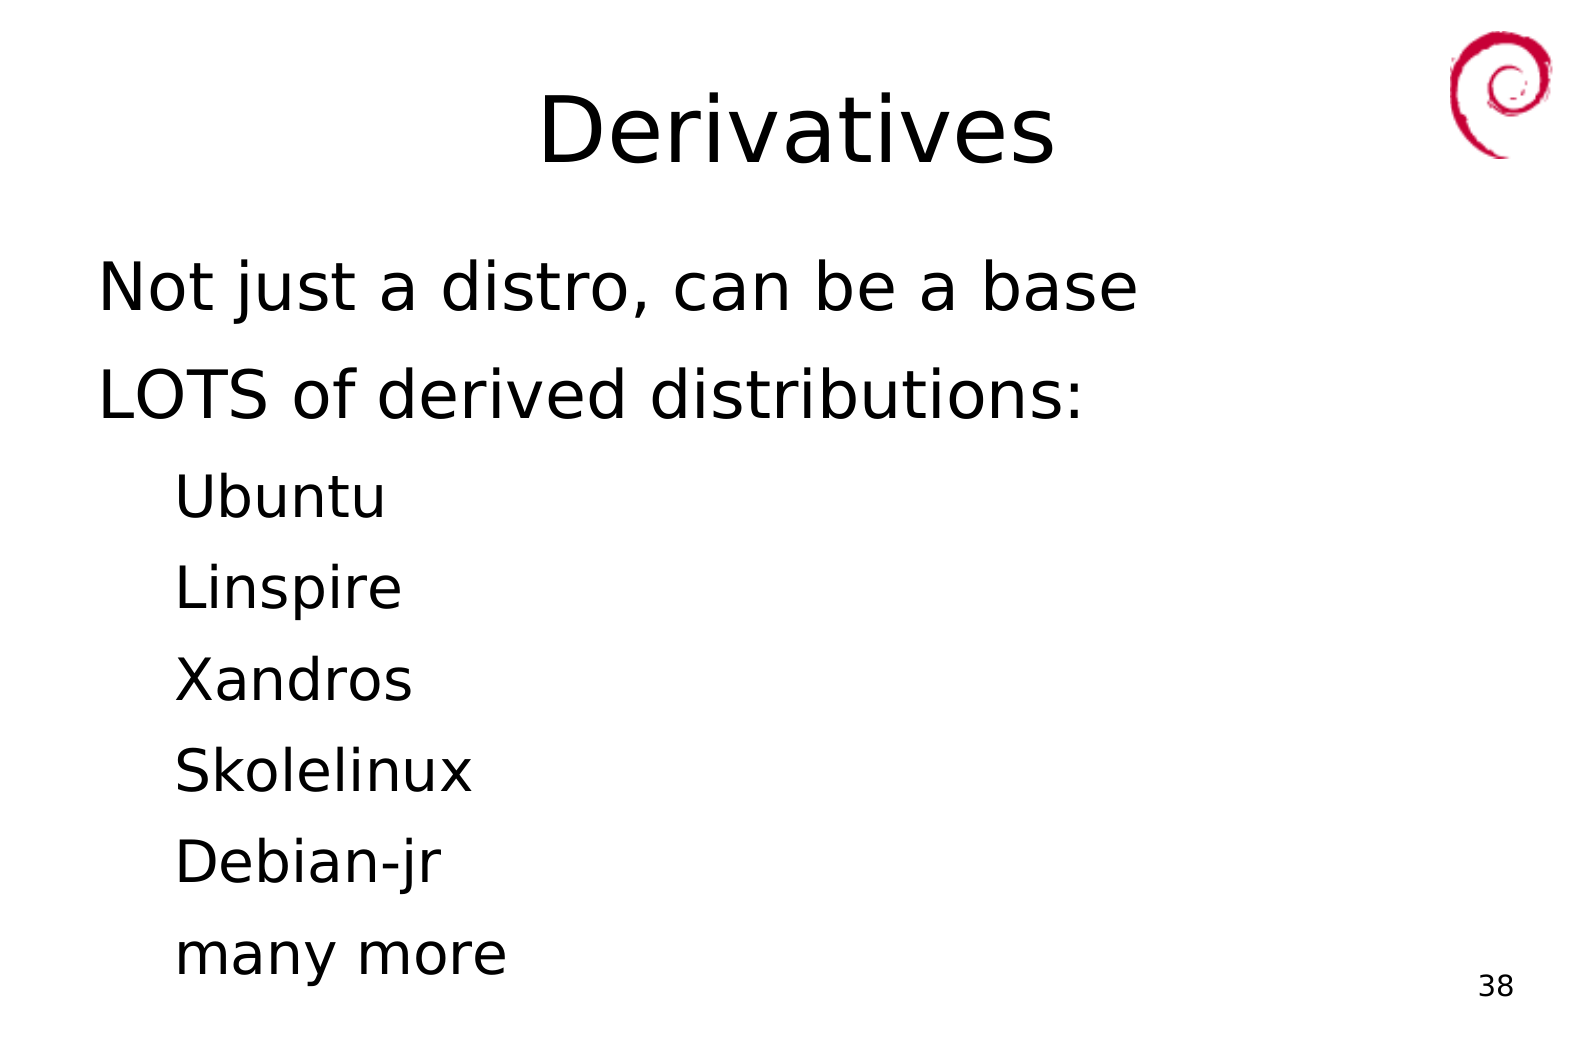

# Derivatives
Not just a distro, can be a base
LOTS of derived distributions:
Ubuntu
Linspire
Xandros
Skolelinux
Debian-jr
many more
38